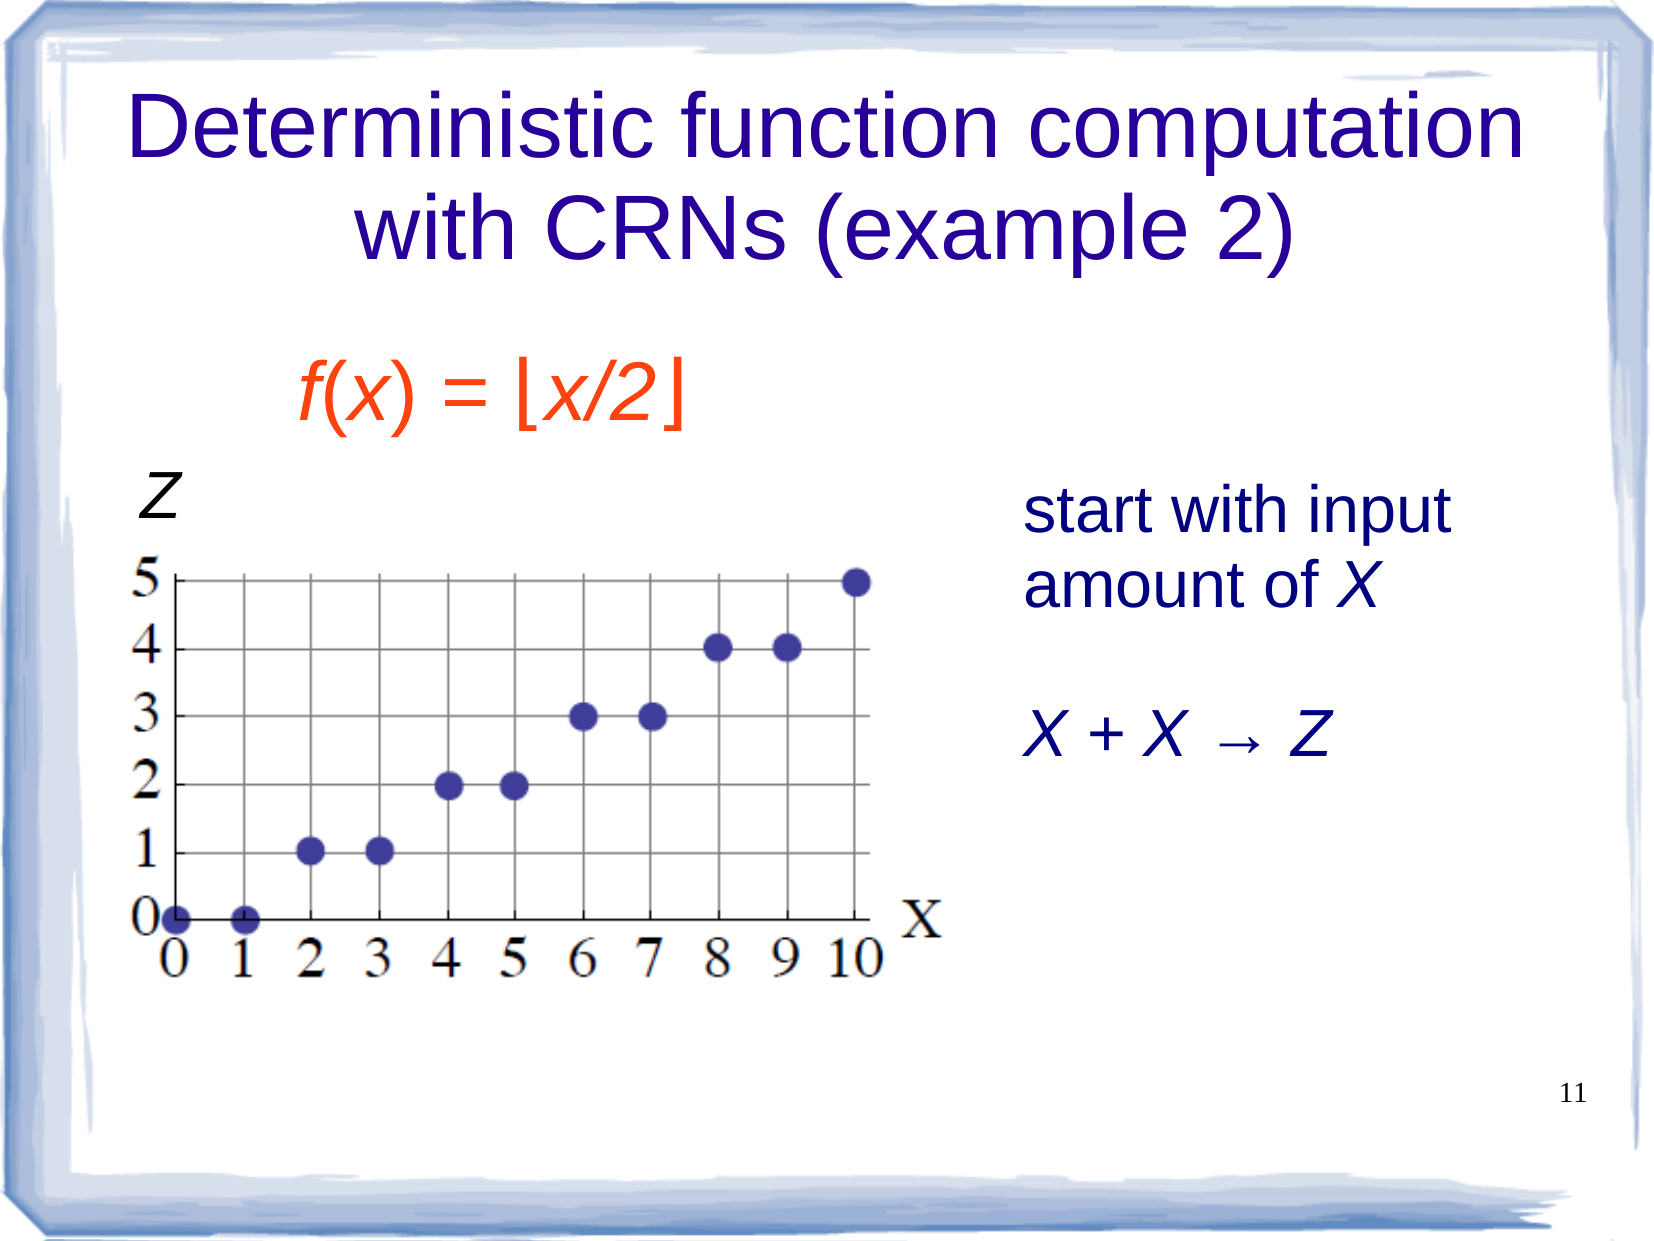

# Deterministic function computation with CRNs (example 2)
f(x) = ⌊x/2⌋
Z
start with input amount of X
X + X → Z
11